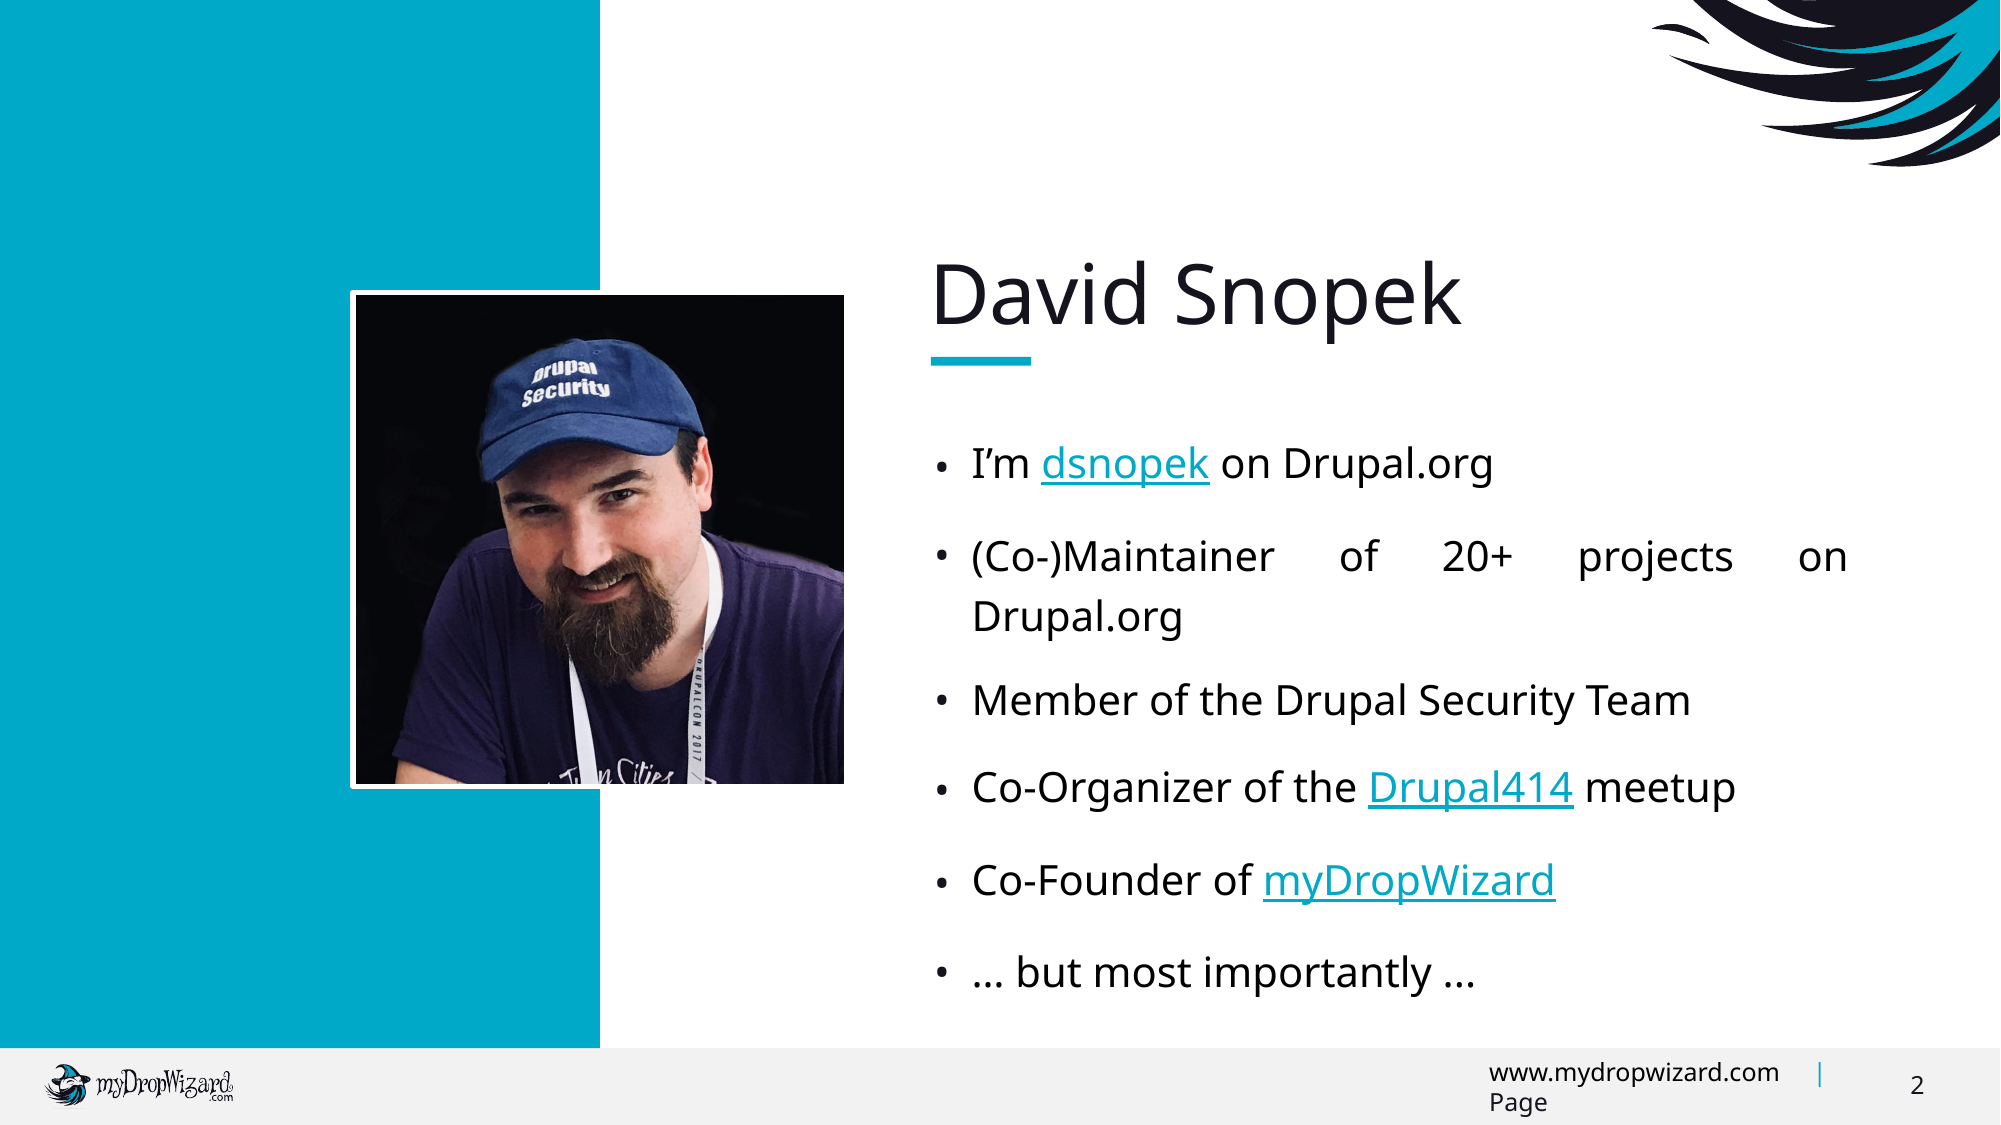

# David Snopek
I’m dsnopek on Drupal.org
(Co-)Maintainer of 20+ projects on Drupal.org
Member of the Drupal Security Team
Co-Organizer of the Drupal414 meetup
Co-Founder of myDropWizard
… but most importantly ...